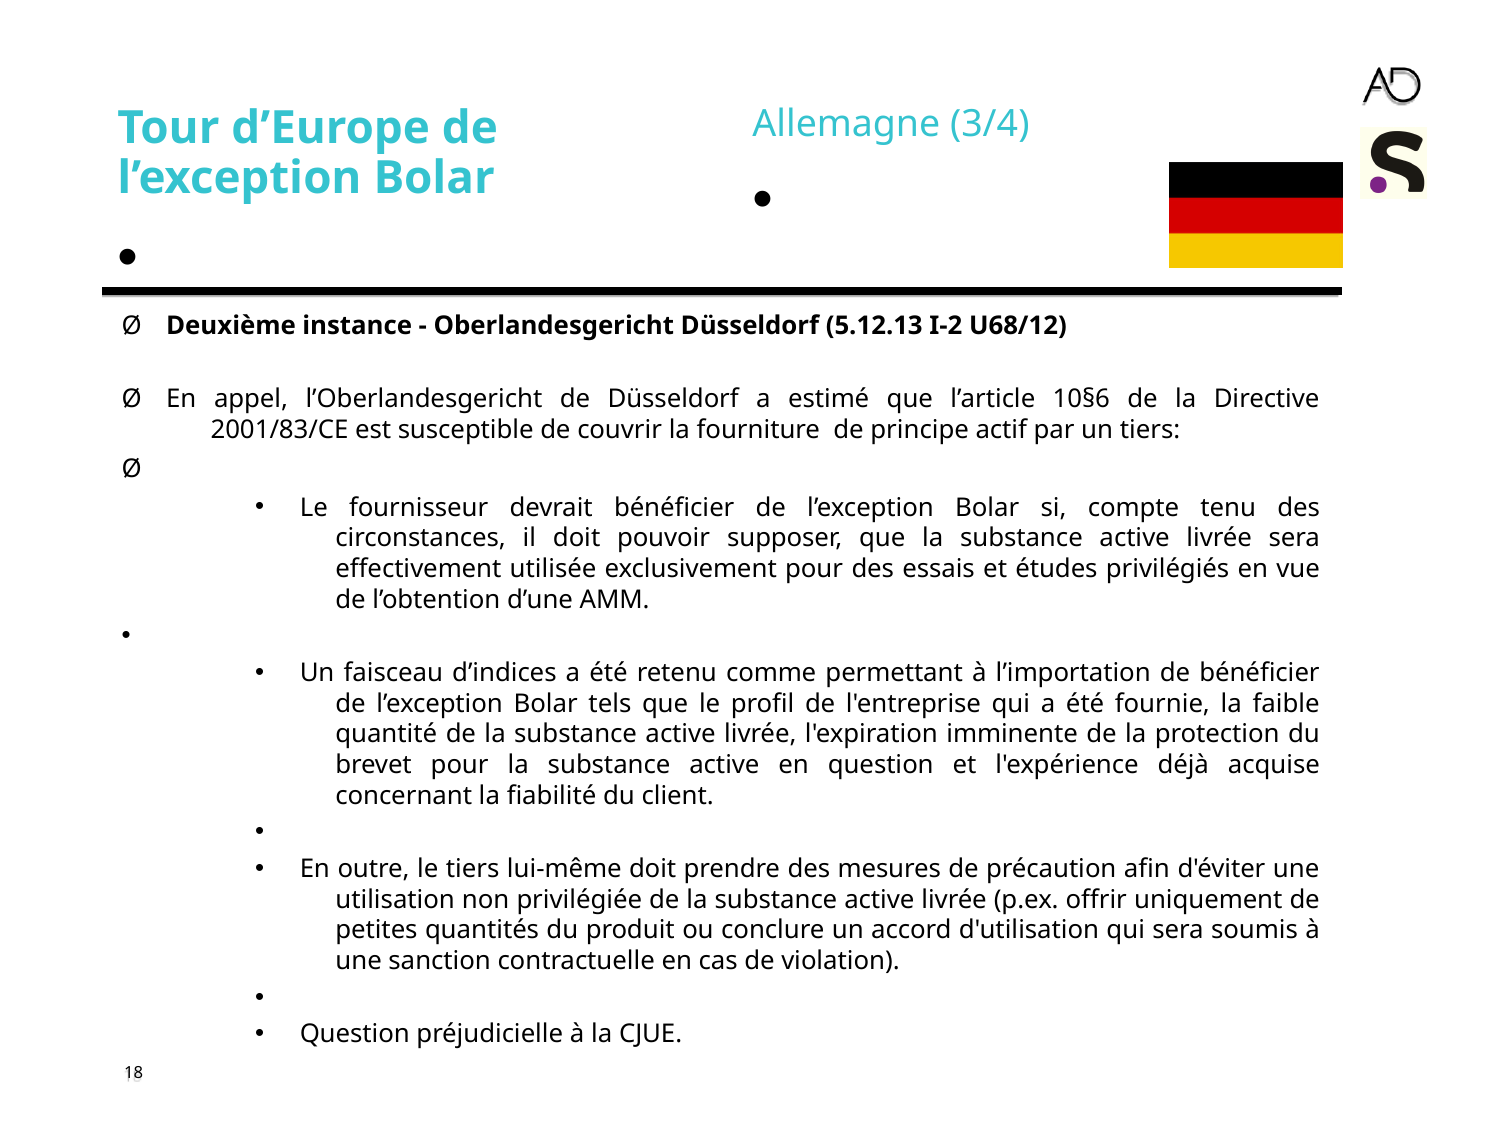

# Tour d’Europe de l’exception Bolar
Allemagne (3/4)
Deuxième instance - Oberlandesgericht Düsseldorf (5.12.13 I-2 U68/12)
En appel, l’Oberlandesgericht de Düsseldorf a estimé que l’article 10§6 de la Directive 2001/83/CE est susceptible de couvrir la fourniture de principe actif par un tiers:
Le fournisseur devrait bénéficier de l’exception Bolar si, compte tenu des circonstances, il doit pouvoir supposer, que la substance active livrée sera effectivement utilisée exclusivement pour des essais et études privilégiés en vue de l’obtention d’une AMM.
Un faisceau d’indices a été retenu comme permettant à l’importation de bénéficier de l’exception Bolar tels que le profil de l'entreprise qui a été fournie, la faible quantité de la substance active livrée, l'expiration imminente de la protection du brevet pour la substance active en question et l'expérience déjà acquise concernant la fiabilité du client.
En outre, le tiers lui-même doit prendre des mesures de précaution afin d'éviter une utilisation non privilégiée de la substance active livrée (p.ex. offrir uniquement de petites quantités du produit ou conclure un accord d'utilisation qui sera soumis à une sanction contractuelle en cas de violation).
Question préjudicielle à la CJUE.